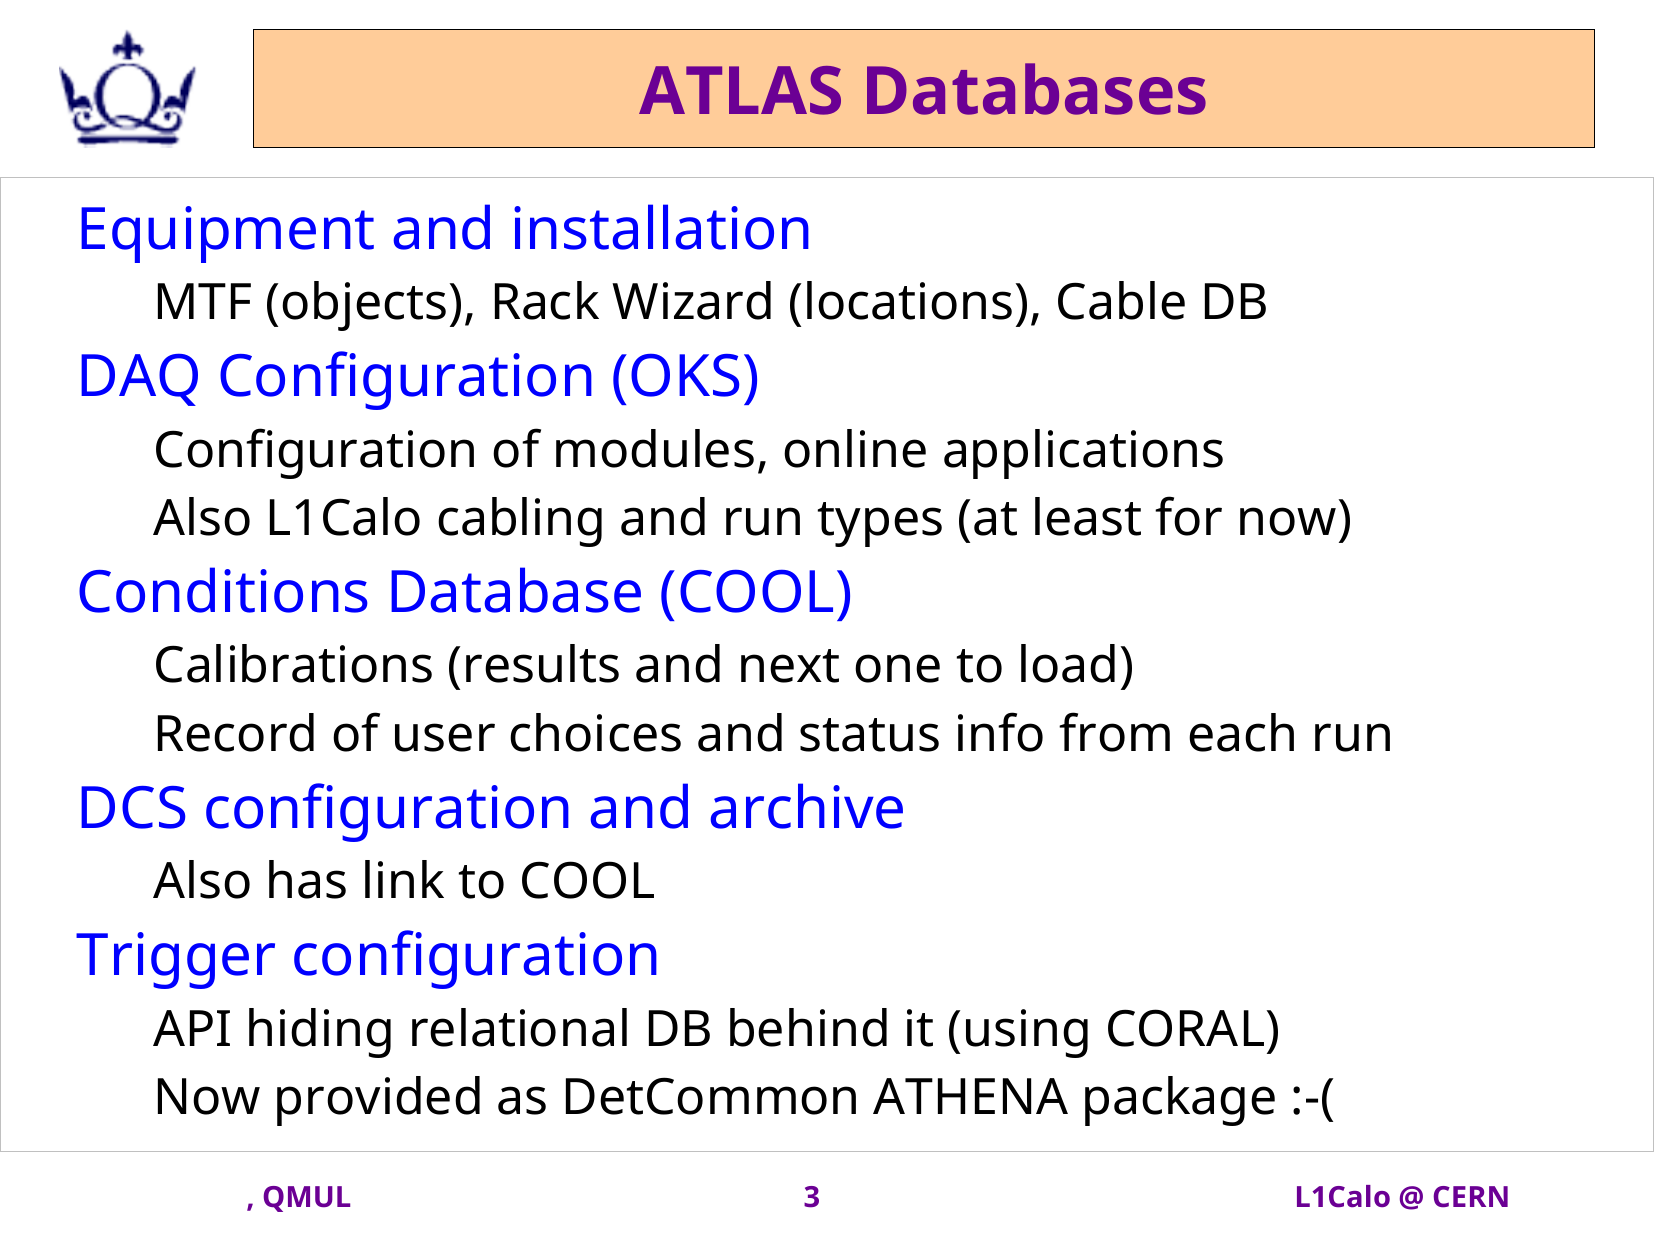

# ATLAS Databases
Equipment and installation
MTF (objects), Rack Wizard (locations), Cable DB
DAQ Configuration (OKS)
Configuration of modules, online applications
Also L1Calo cabling and run types (at least for now)
Conditions Database (COOL)
Calibrations (results and next one to load)
Record of user choices and status info from each run
DCS configuration and archive
Also has link to COOL
Trigger configuration
API hiding relational DB behind it (using CORAL)
Now provided as DetCommon ATHENA package :-(